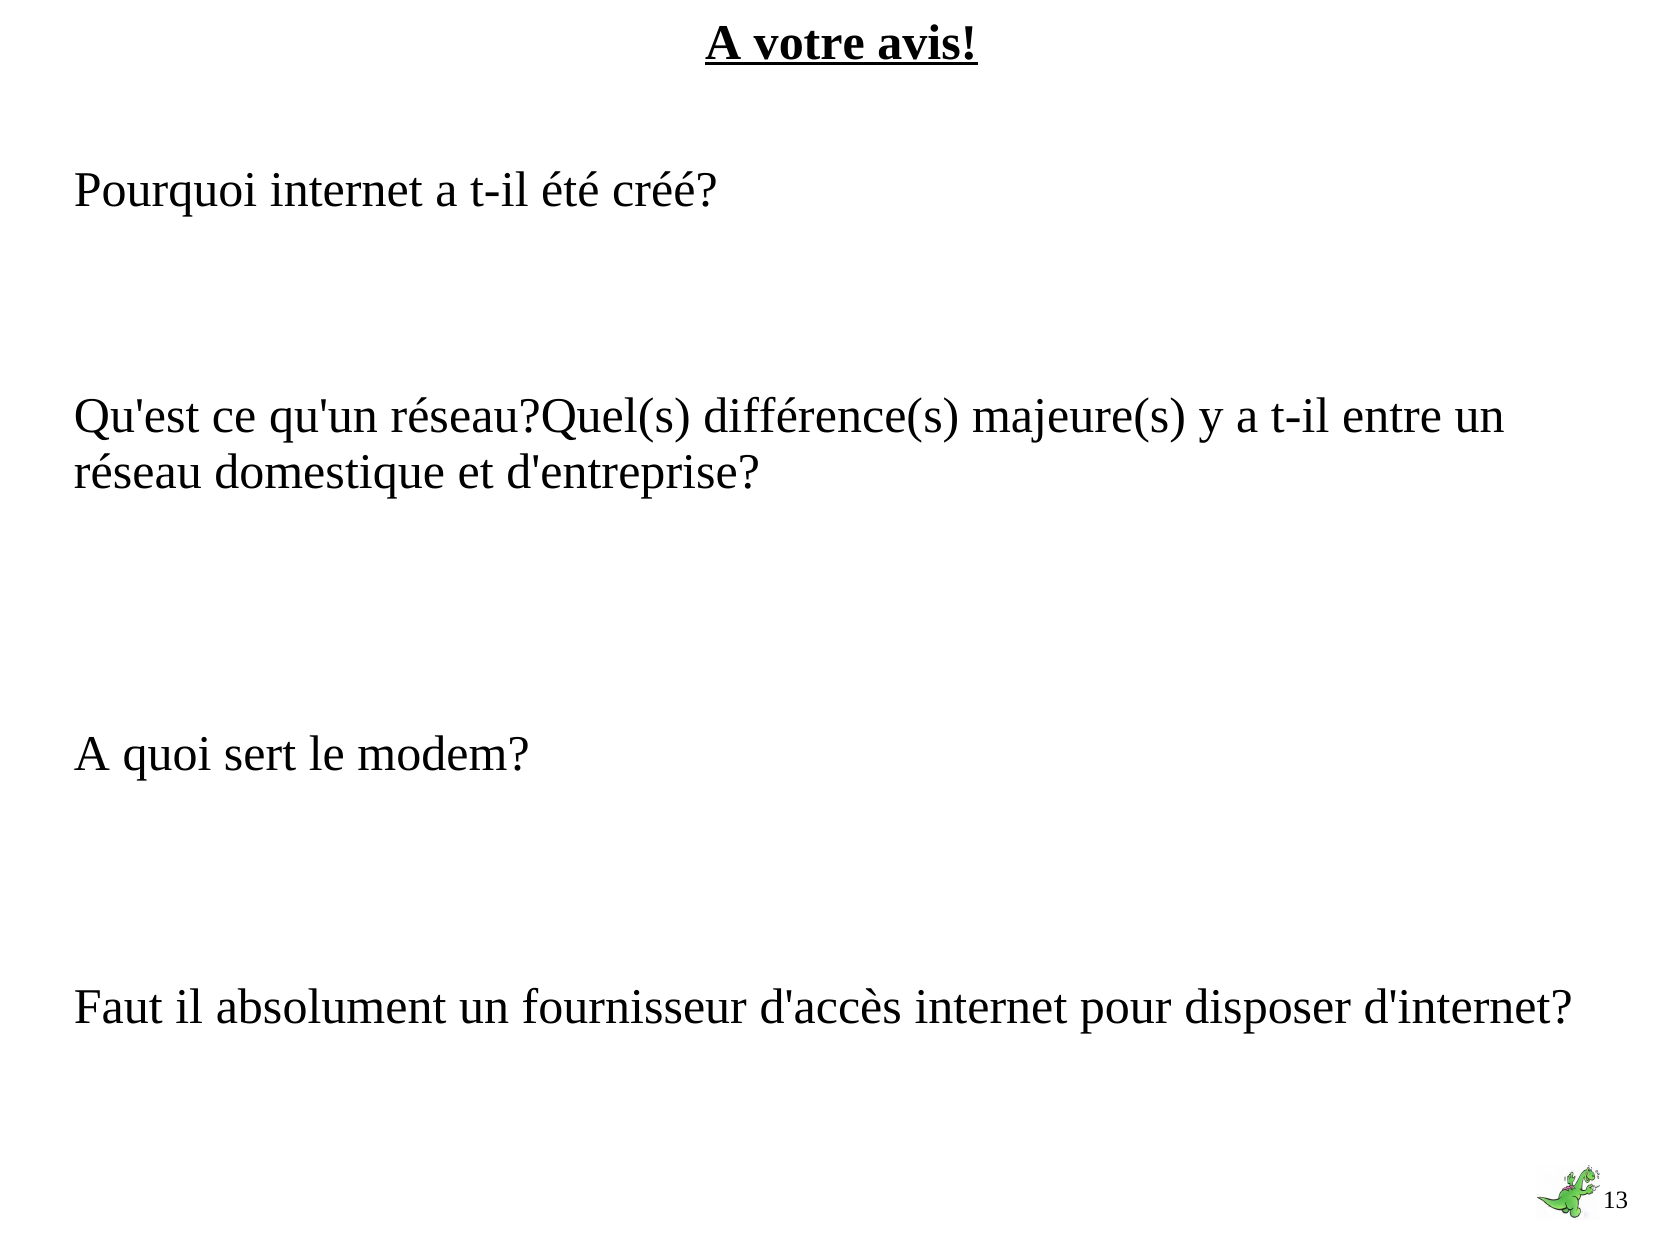

A votre avis!
Pourquoi internet a t-il été créé?
Qu'est ce qu'un réseau?Quel(s) différence(s) majeure(s) y a t-il entre un
réseau domestique et d'entreprise?
A quoi sert le modem?
Faut il absolument un fournisseur d'accès internet pour disposer d'internet?
13